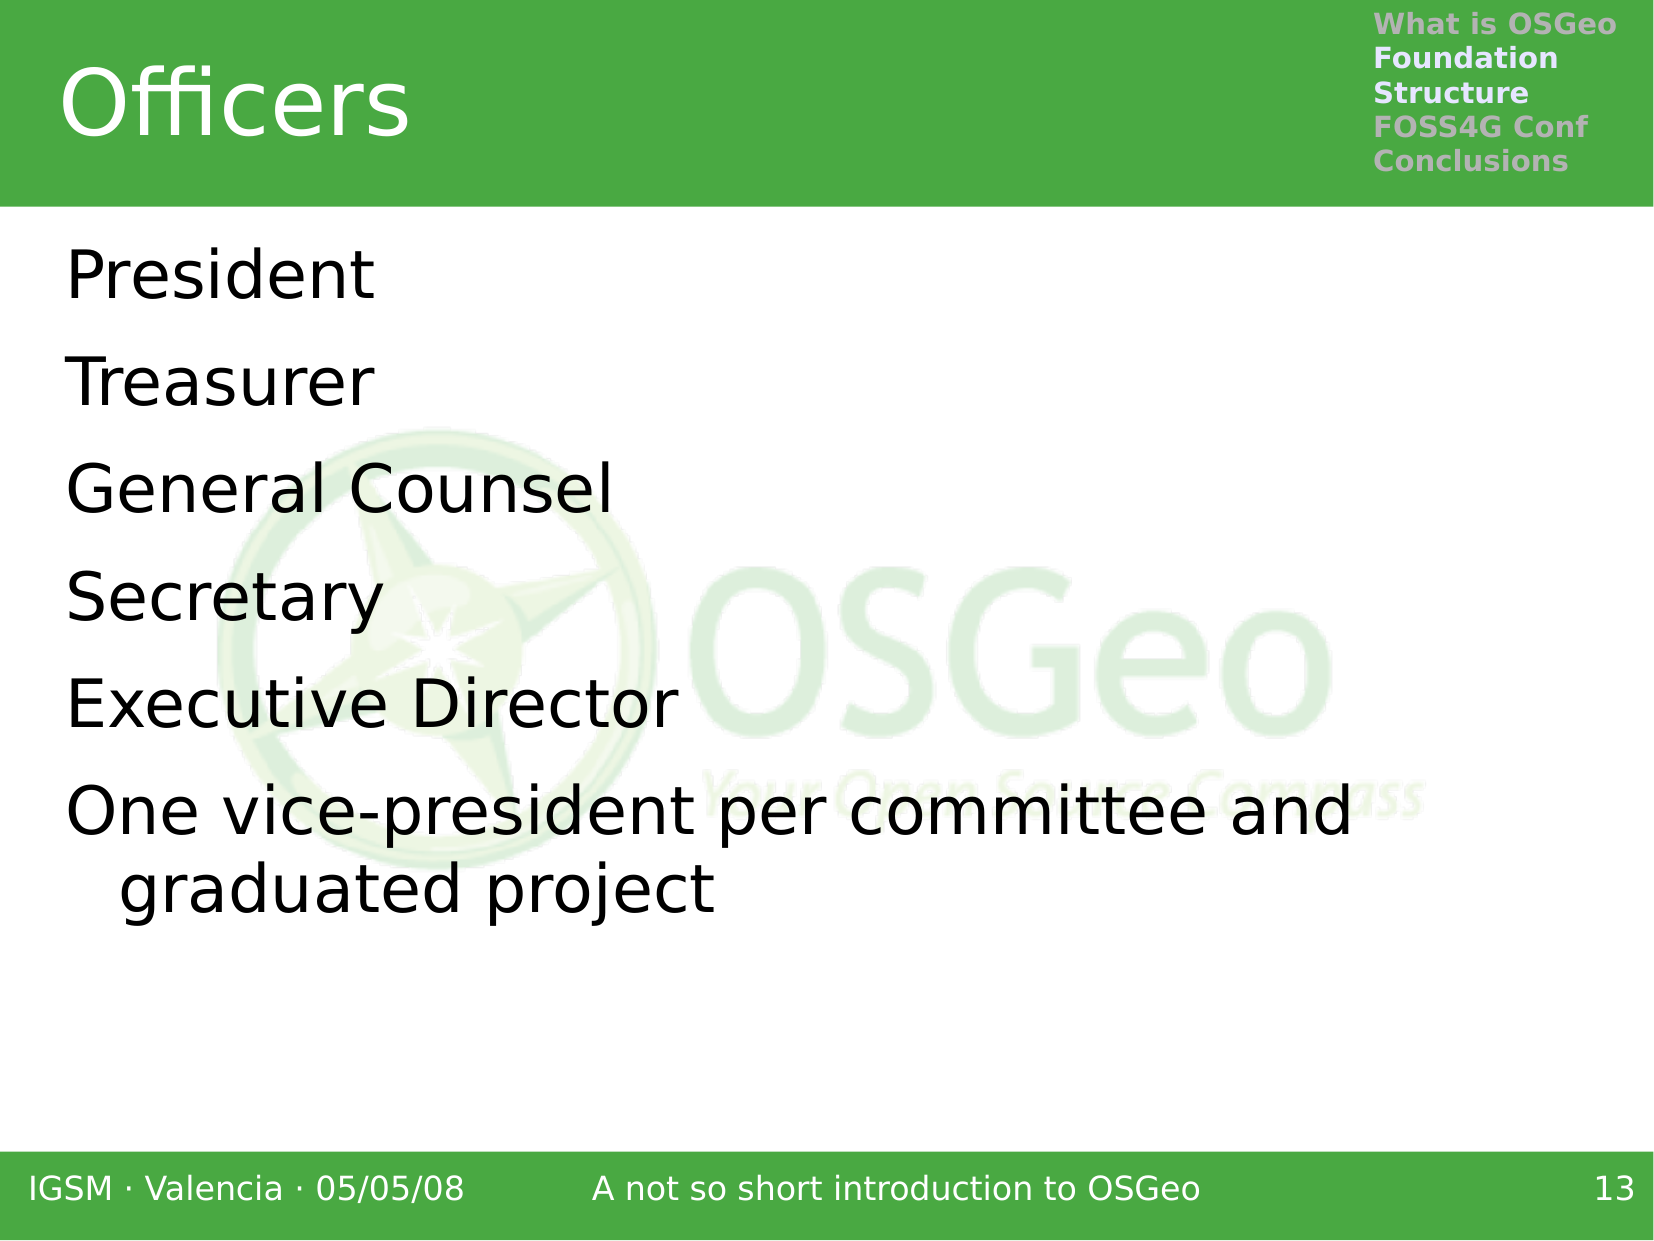

What is OSGeo
Foundation Structure
FOSS4G Conf
Conclusions
# Officers
President
Treasurer
General Counsel
Secretary
Executive Director
One vice-president per committee and graduated project
IGSM · Valencia · 05/05/08
A not so short introduction to OSGeo
13